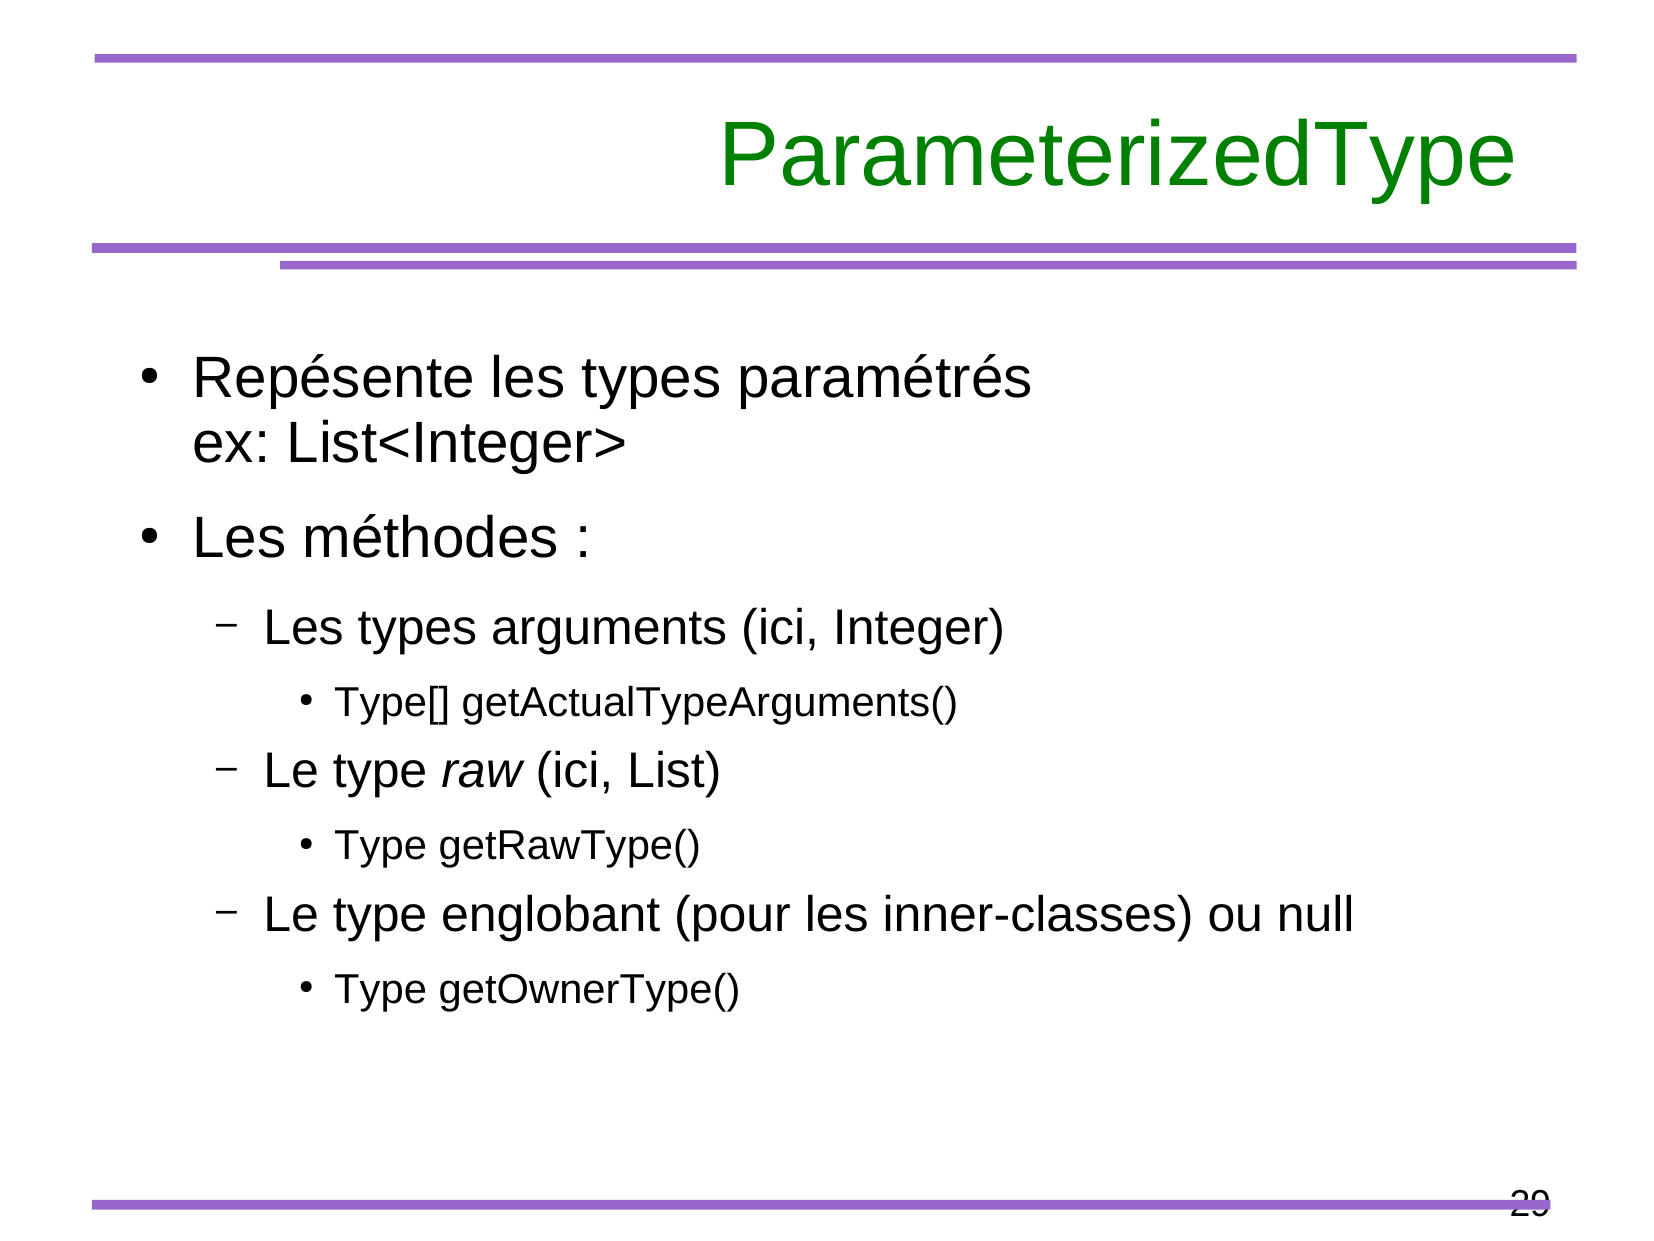

# ParameterizedType
Repésente les types paramétrés
ex: List<Integer>
Les méthodes :
Les types arguments (ici, Integer)
Type[] getActualTypeArguments()
Le type raw (ici, List)
Type getRawType()
Le type englobant (pour les inner-classes) ou null
Type getOwnerType()